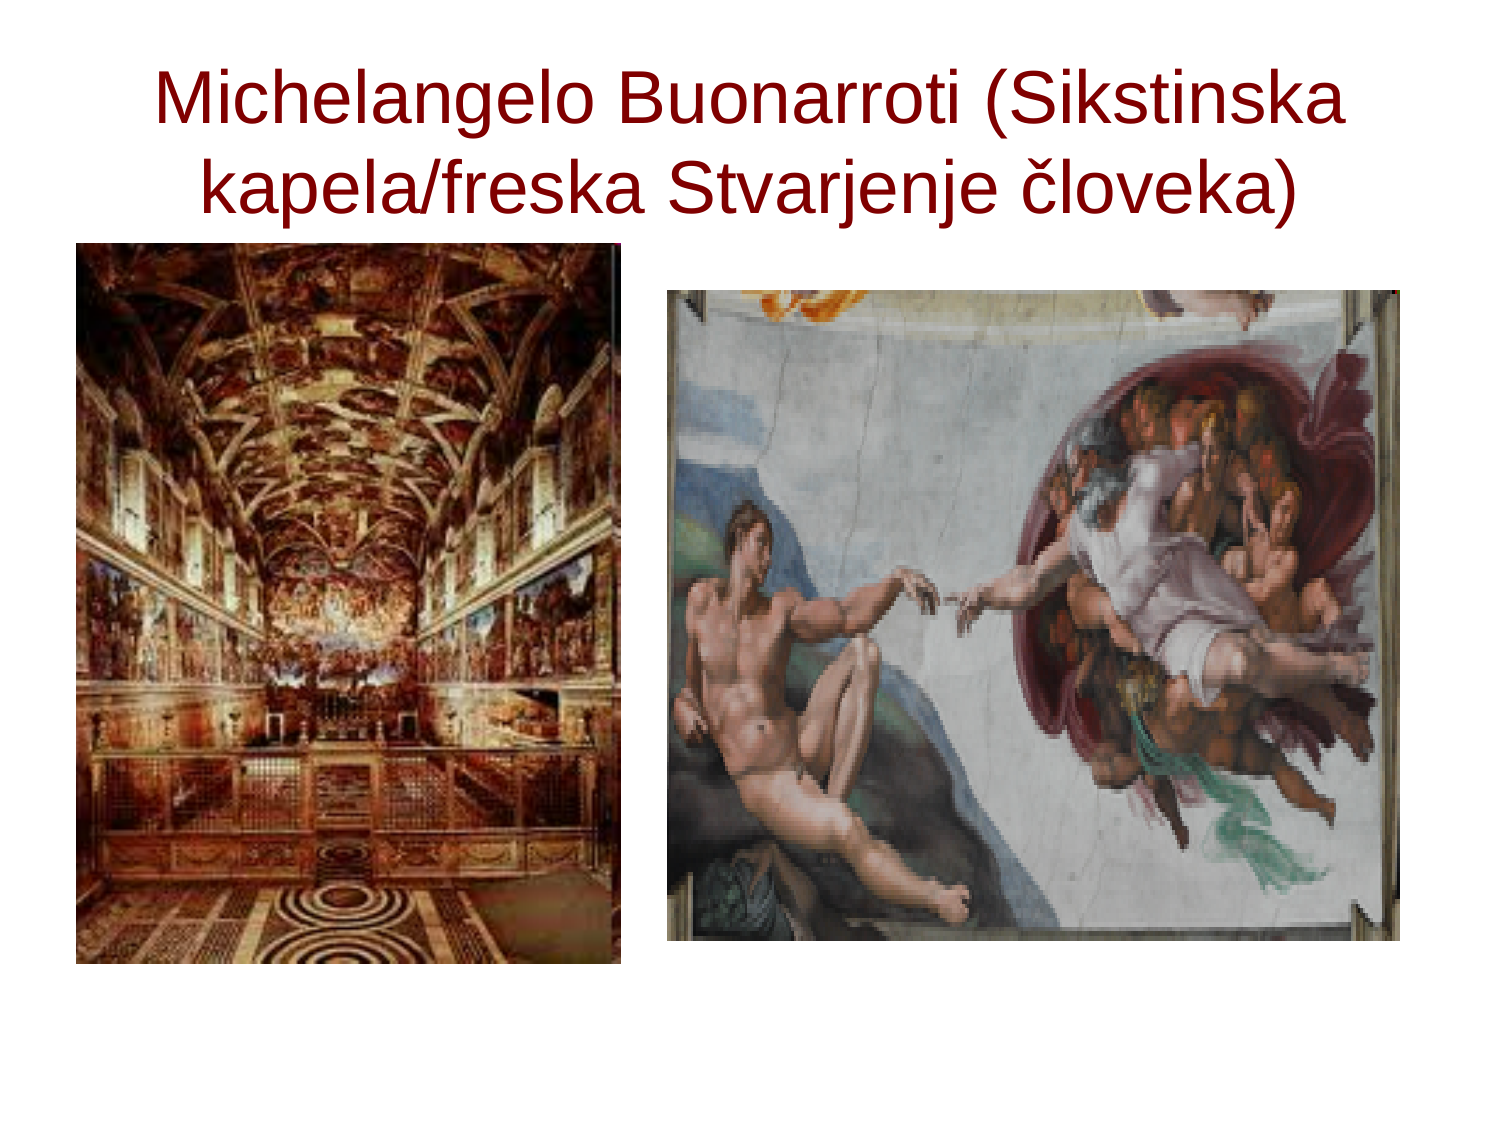

# Michelangelo Buonarroti (Sikstinska kapela/freska Stvarjenje človeka)